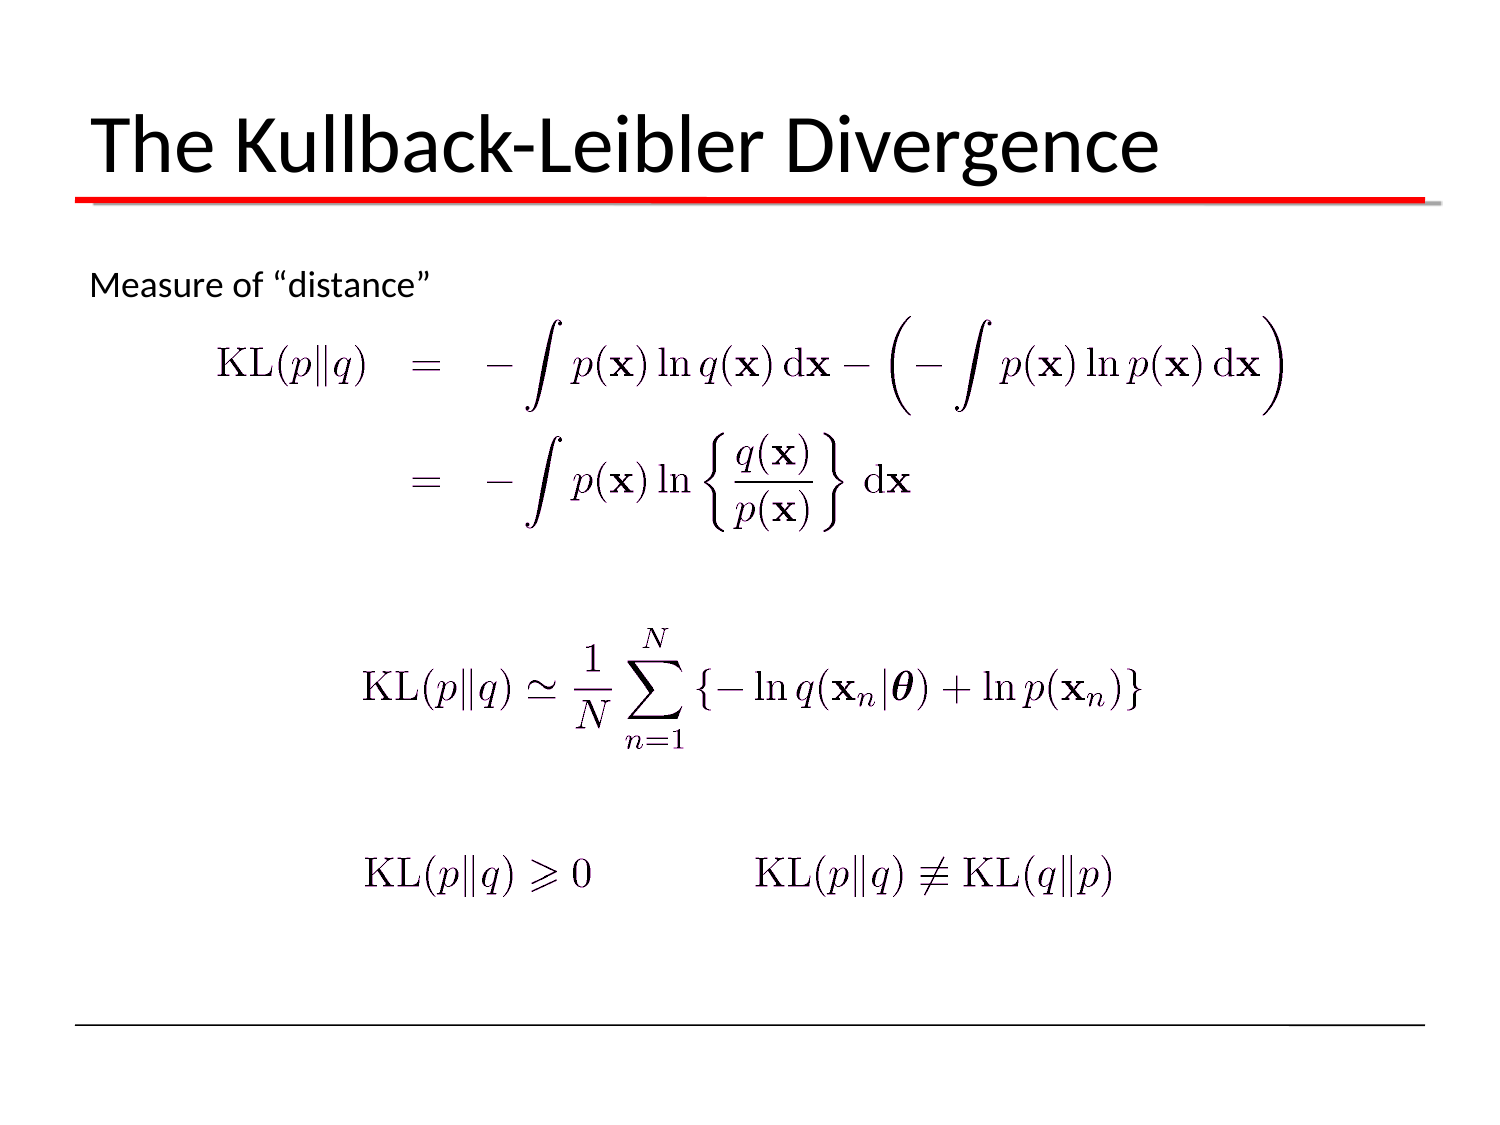

# The Kullback-Leibler Divergence
Measure of “distance”